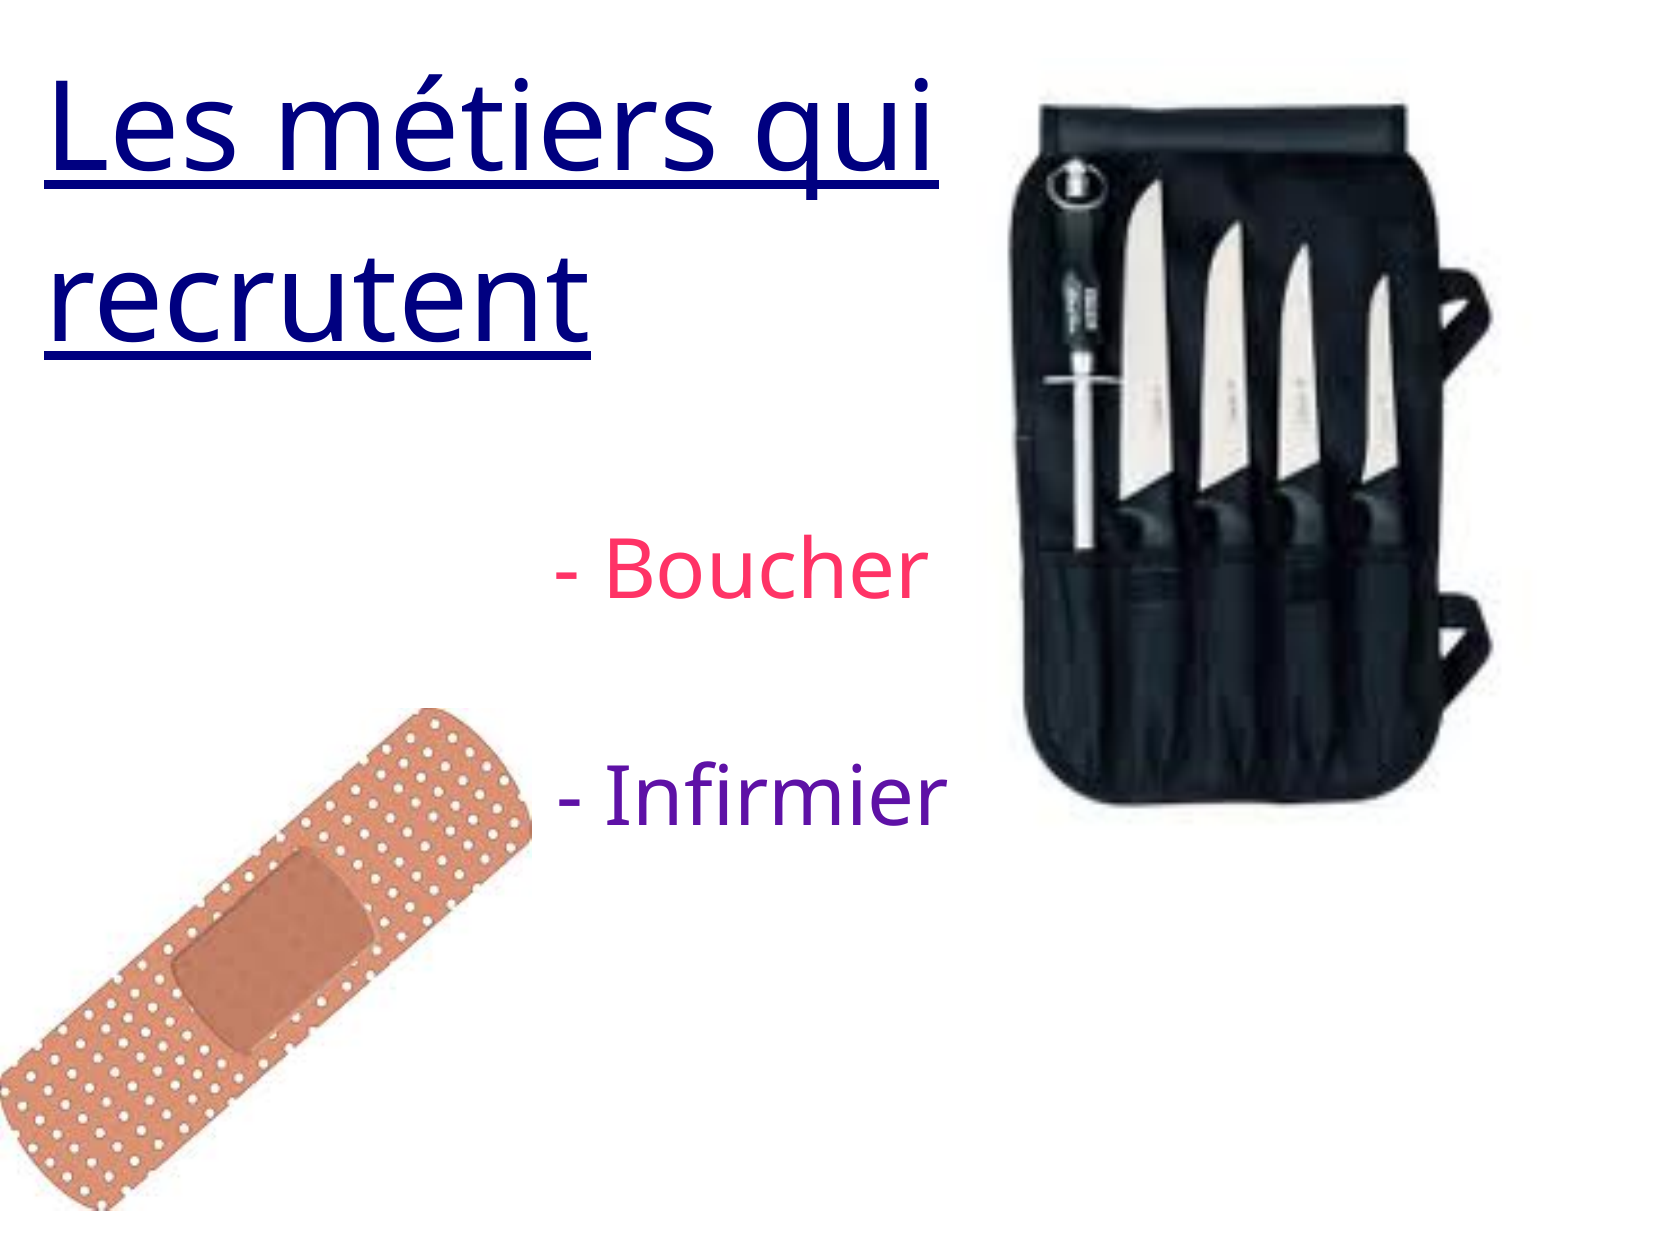

Les métiers qui recrutent
- Boucher
- Infirmier